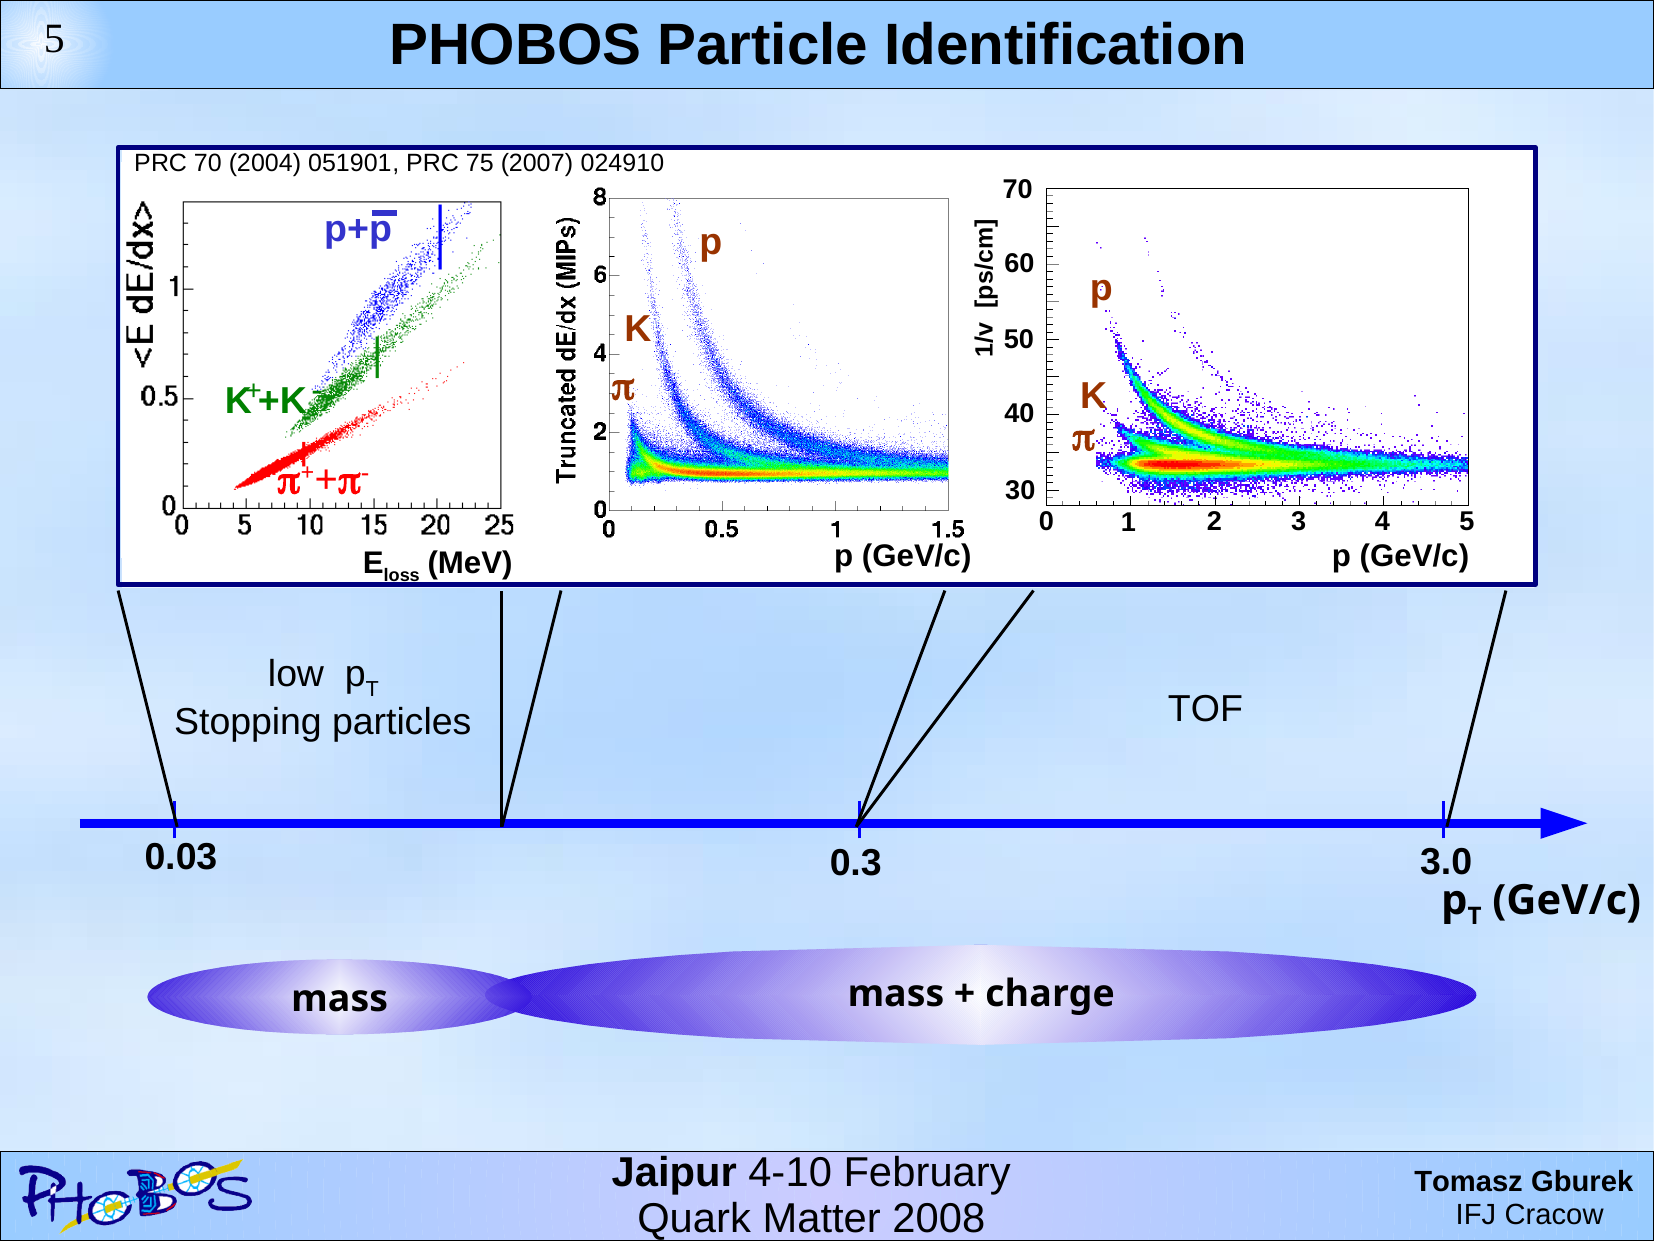

# PHOBOS Particle Identification
5
PRC 70 (2004) 051901, PRC 75 (2007) 024910
70
60
50
40
30
0
5
4
2
3
1
p (GeV/c)
p+p
p
1/v [ps/cm]
p
1/v (ps/cm)
K
K
 + -
K +K


++-
Eloss (MeV)
p (GeV/c)
 low pT
Stopping particles
TOF
0.03
3.0
0.3
 pT (GeV/c)
mass
mass + charge